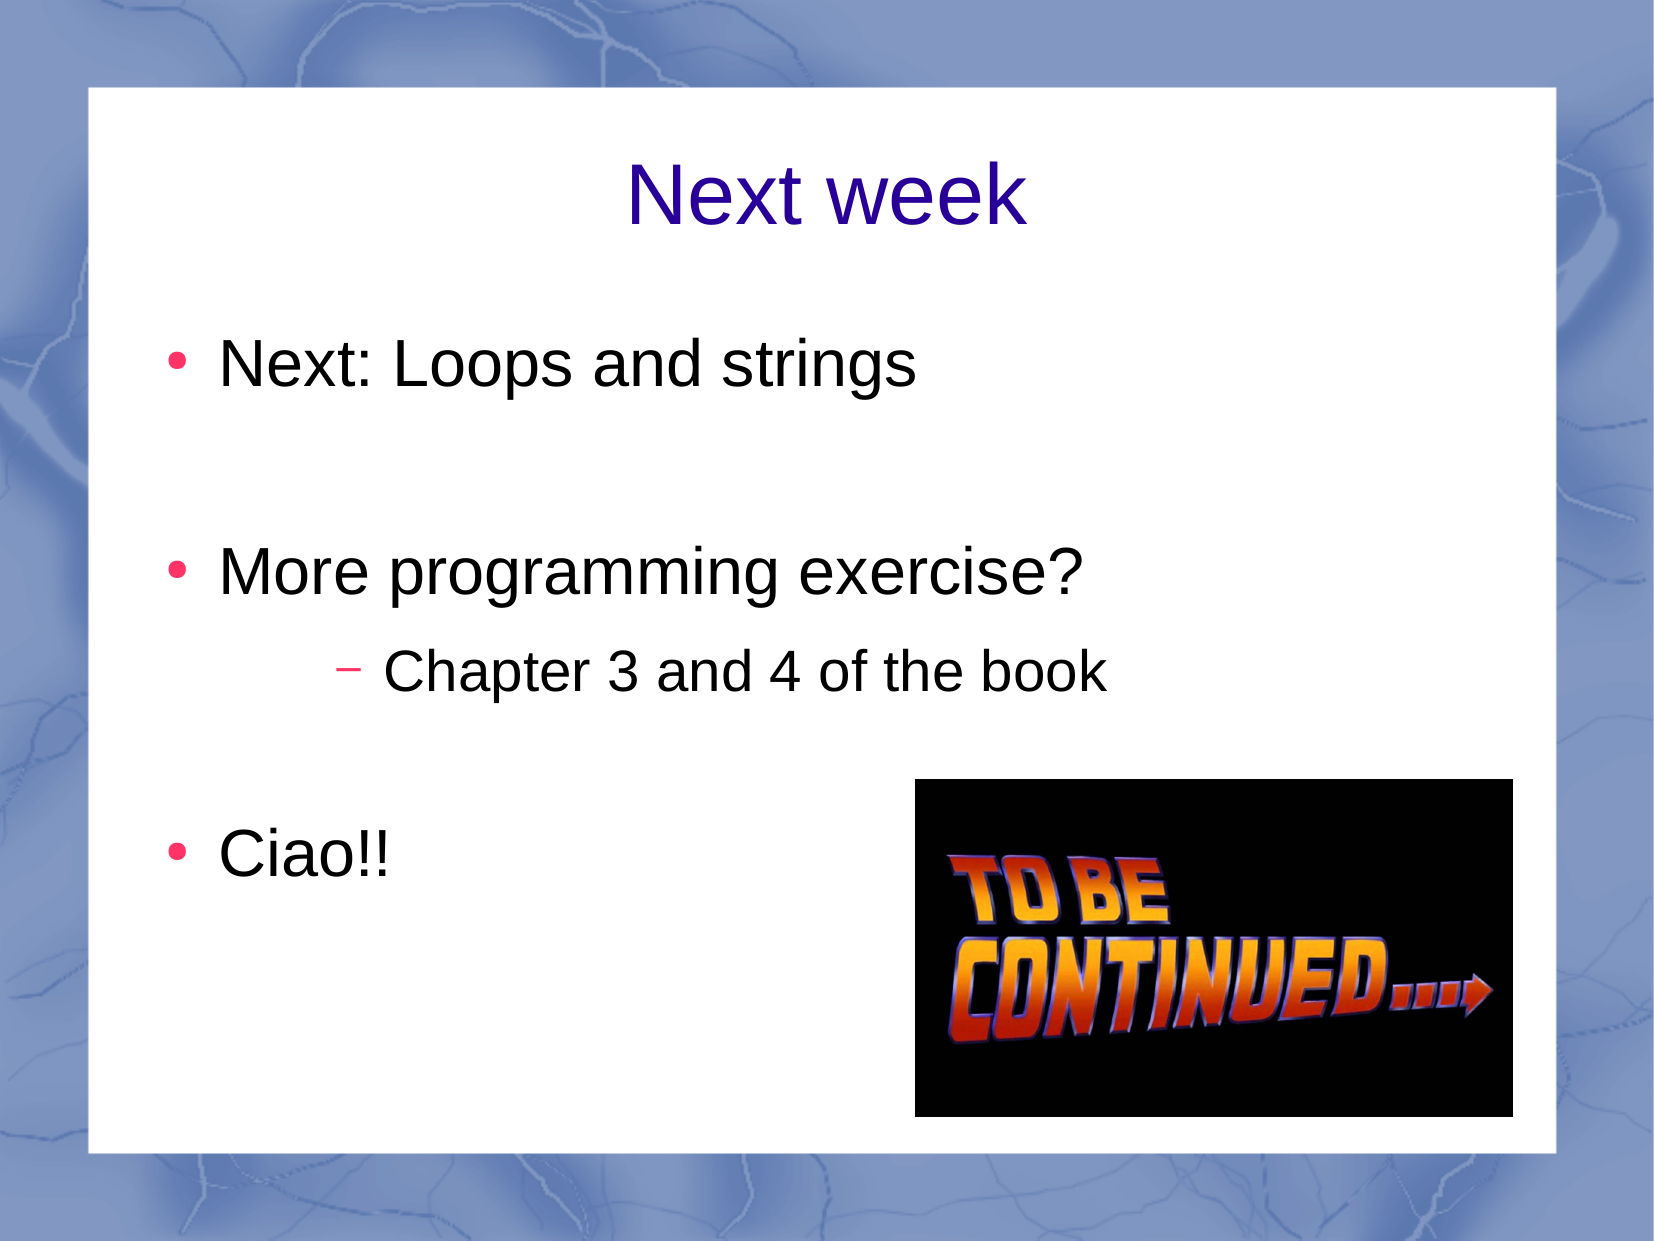

# Next week
Next: Loops and strings
More programming exercise?
Chapter 3 and 4 of the book
Ciao!!